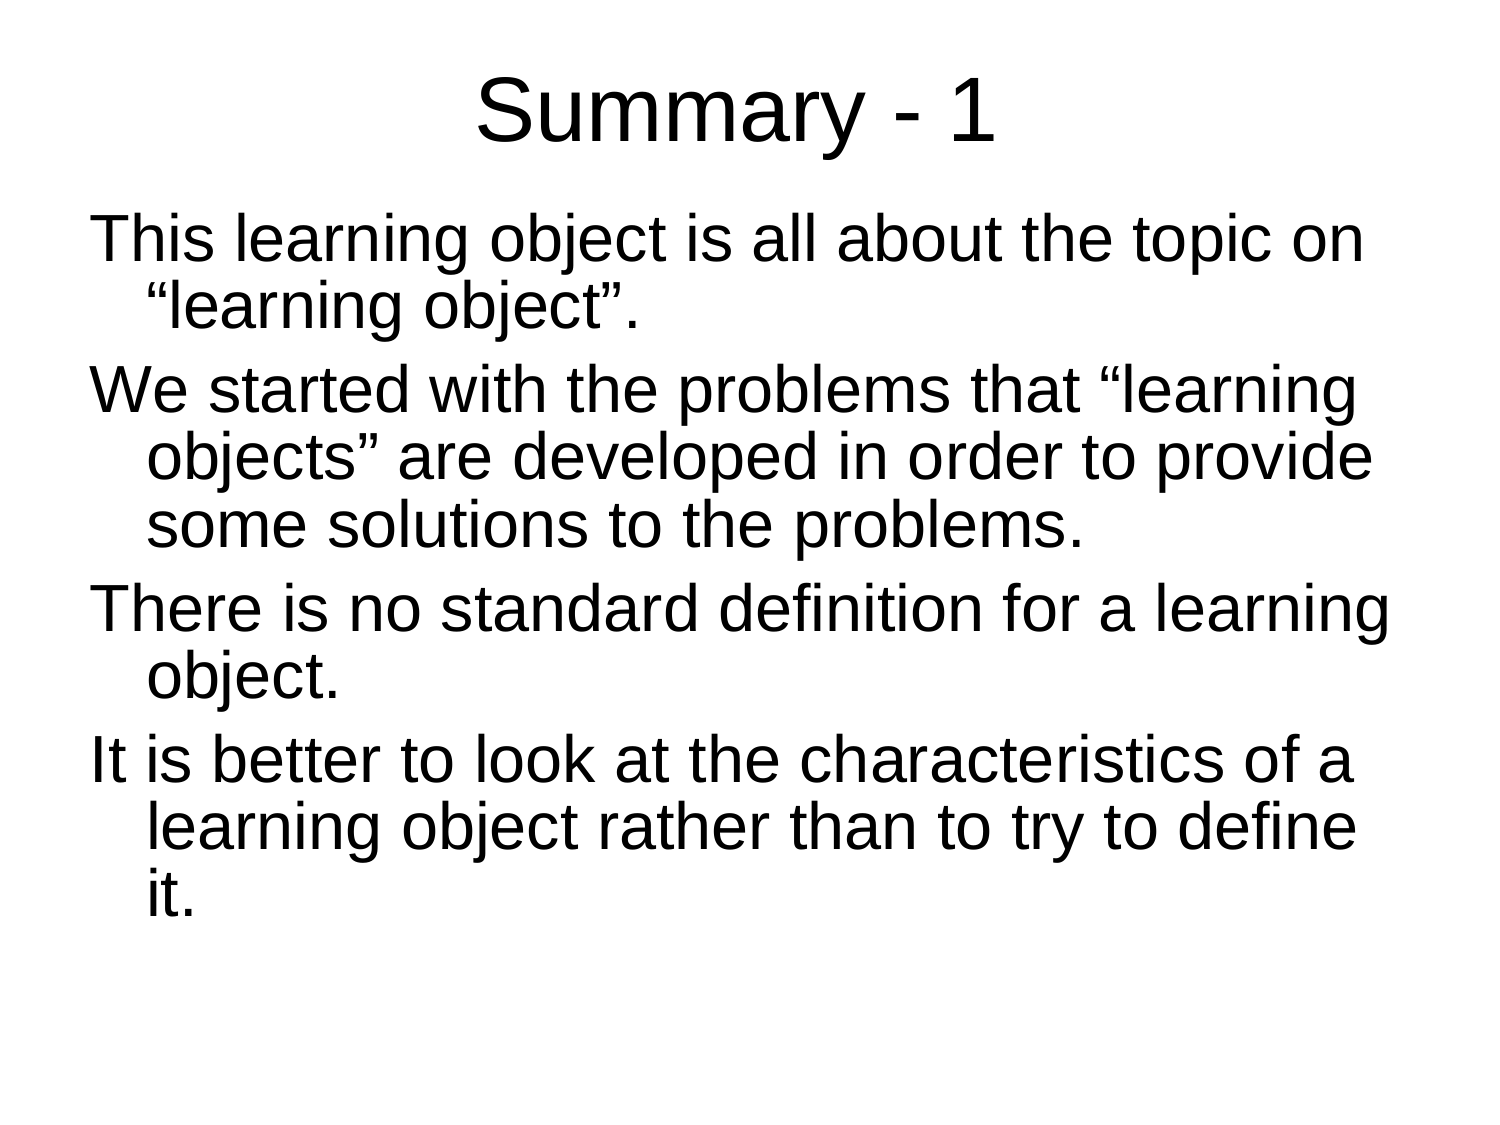

# Summary - 1
This learning object is all about the topic on “learning object”.
We started with the problems that “learning objects” are developed in order to provide some solutions to the problems.
There is no standard definition for a learning object.
It is better to look at the characteristics of a learning object rather than to try to define it.